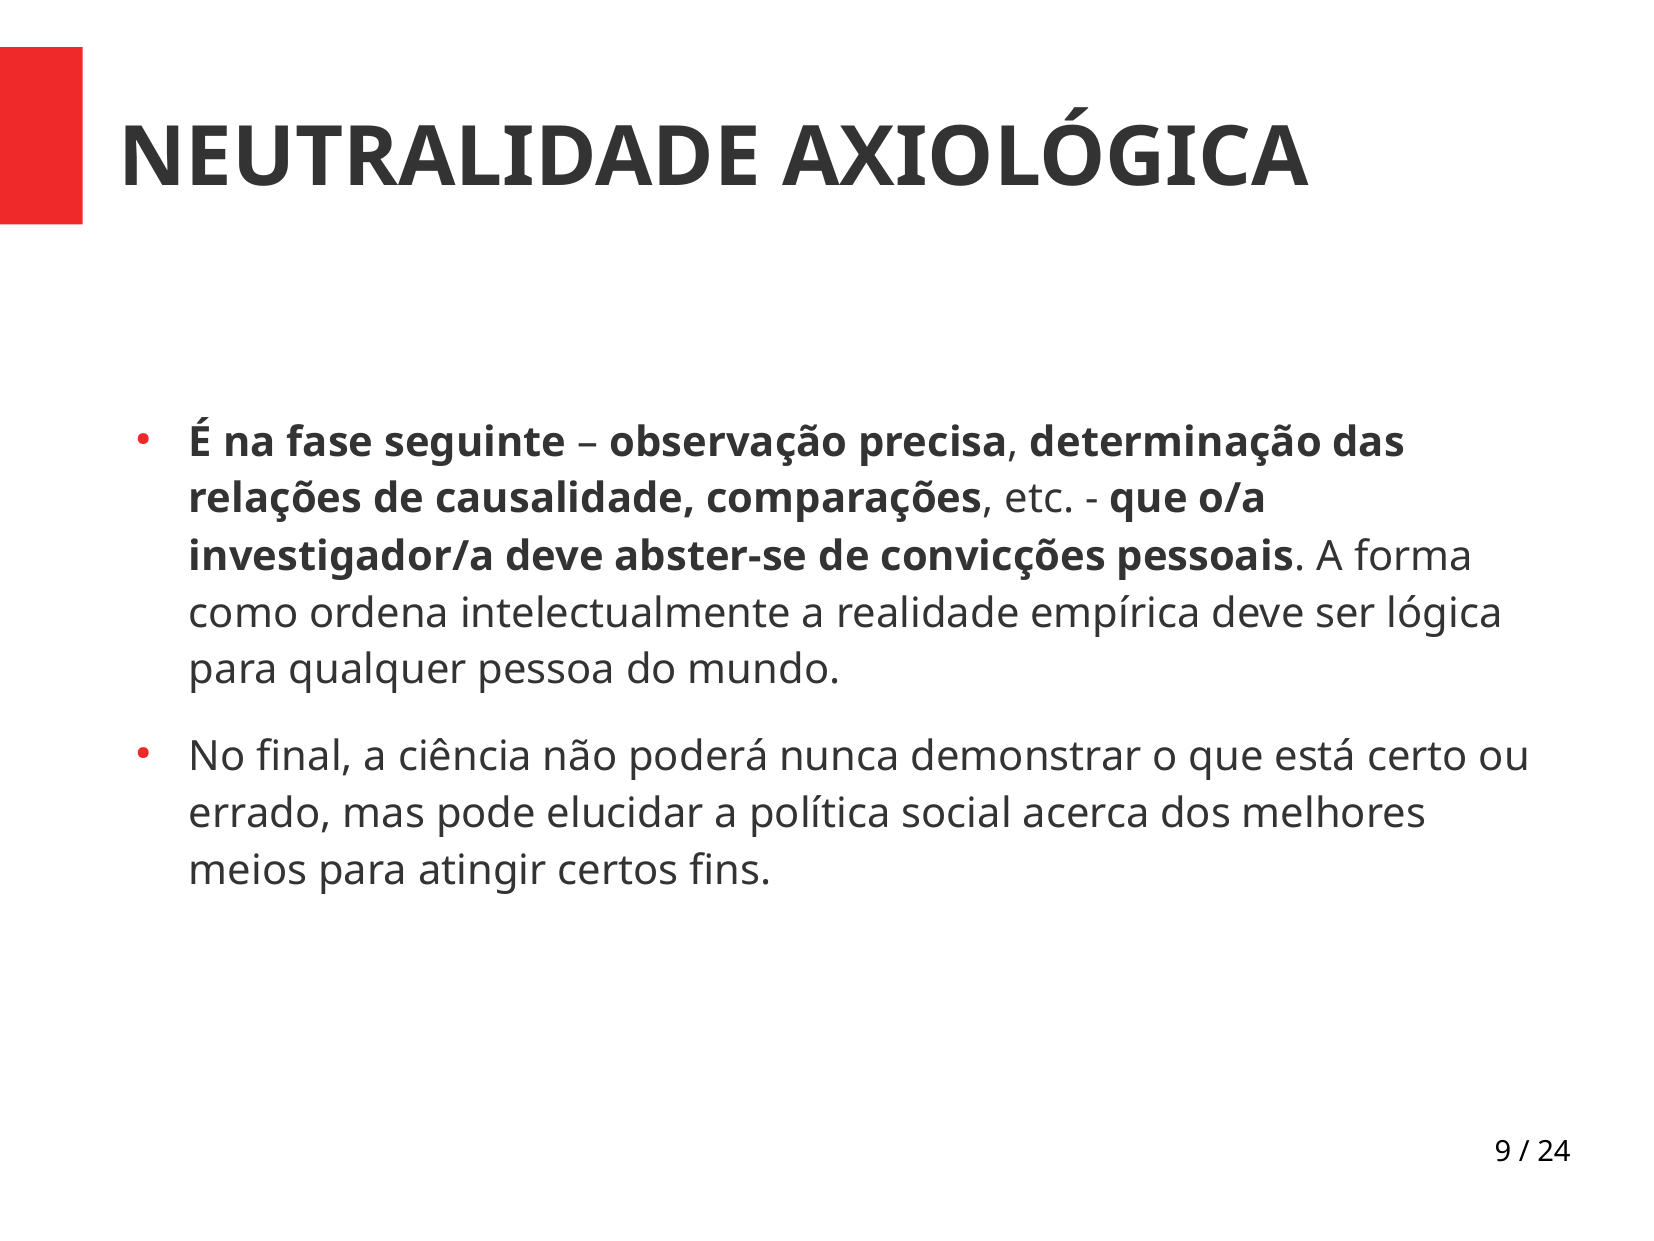

# NEUTRALIDADE AXIOLÓGICA
É na fase seguinte – observação precisa, determinação das relações de causalidade, comparações, etc. - que o/a investigador/a deve abster-se de convicções pessoais. A forma como ordena intelectualmente a realidade empírica deve ser lógica para qualquer pessoa do mundo.
No final, a ciência não poderá nunca demonstrar o que está certo ou errado, mas pode elucidar a política social acerca dos melhores meios para atingir certos fins.
9